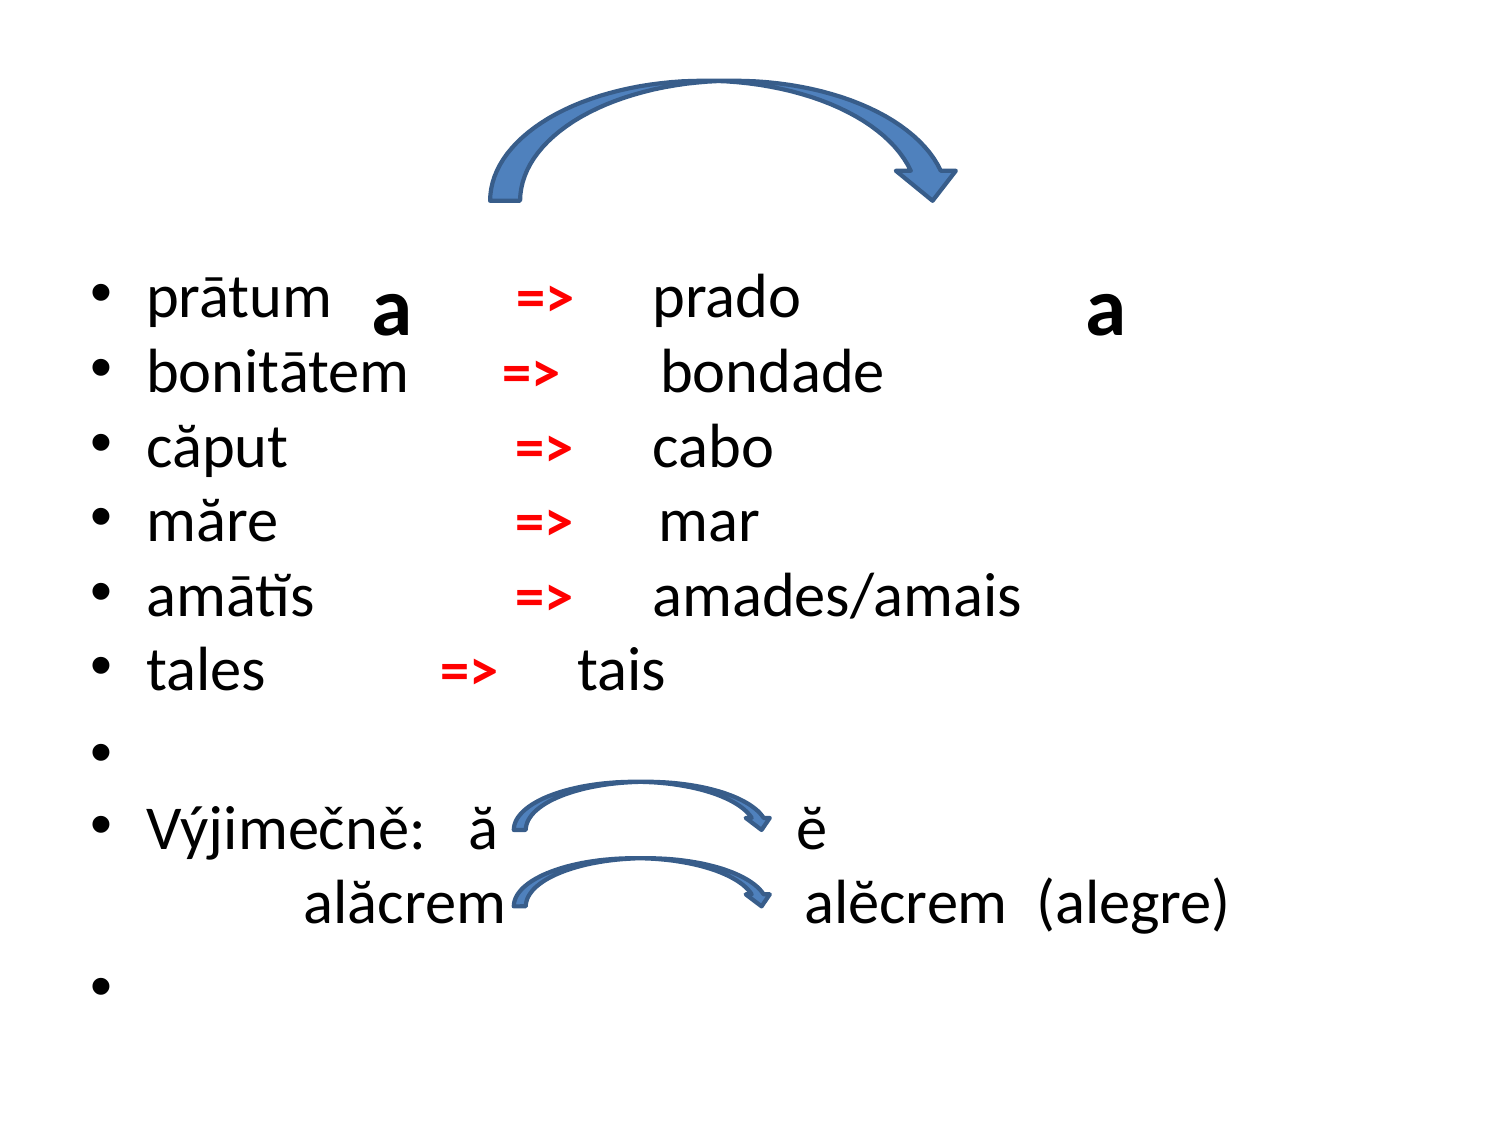

# a a
prātum			 => 	prado
bonitātem	 	=> bondade
căput			 => 	cabo
măre			 => mar
amātĭs			 => 	amades/amais
tales			 => 	tais
Výjimečně: ă ĕ
 alăcrem alĕcrem (alegre)